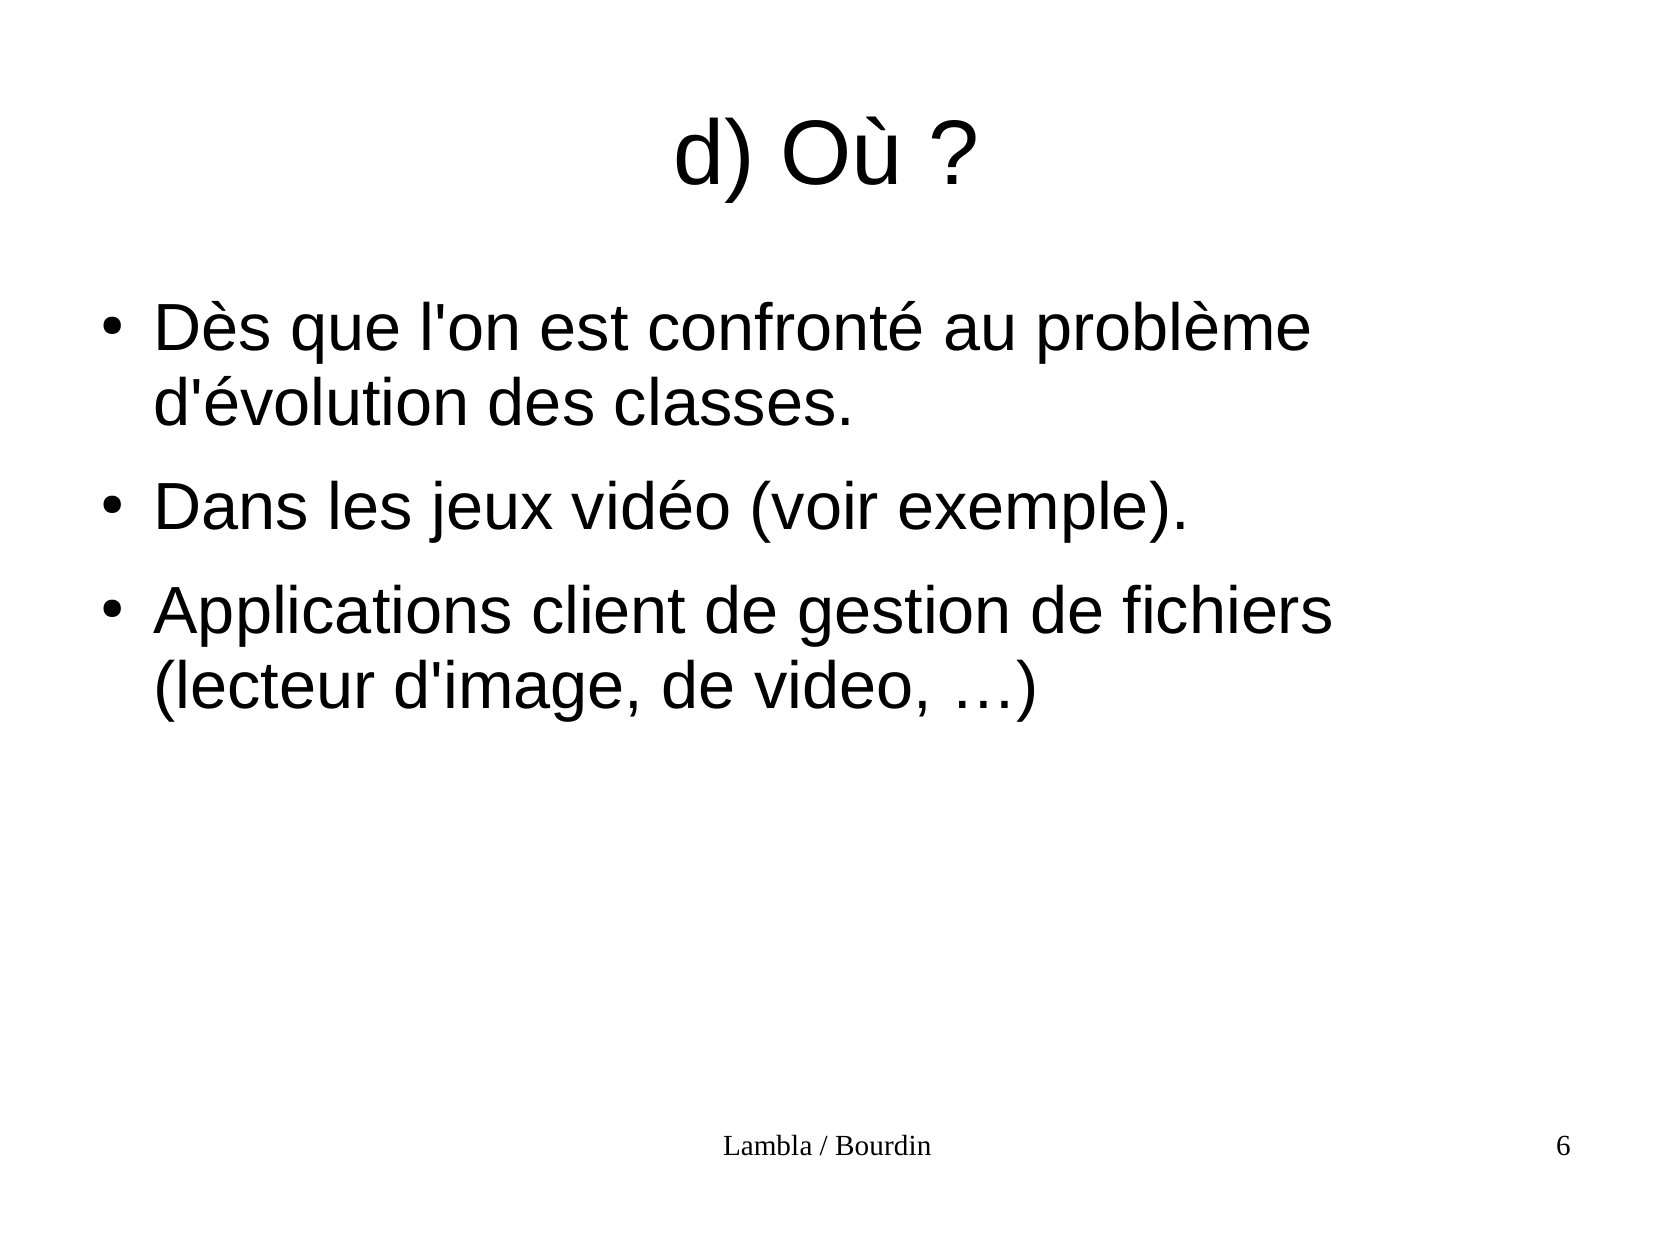

# d) Où ?
Dès que l'on est confronté au problème d'évolution des classes.
Dans les jeux vidéo (voir exemple).
Applications client de gestion de fichiers (lecteur d'image, de video, …)
Lambla / Bourdin
6